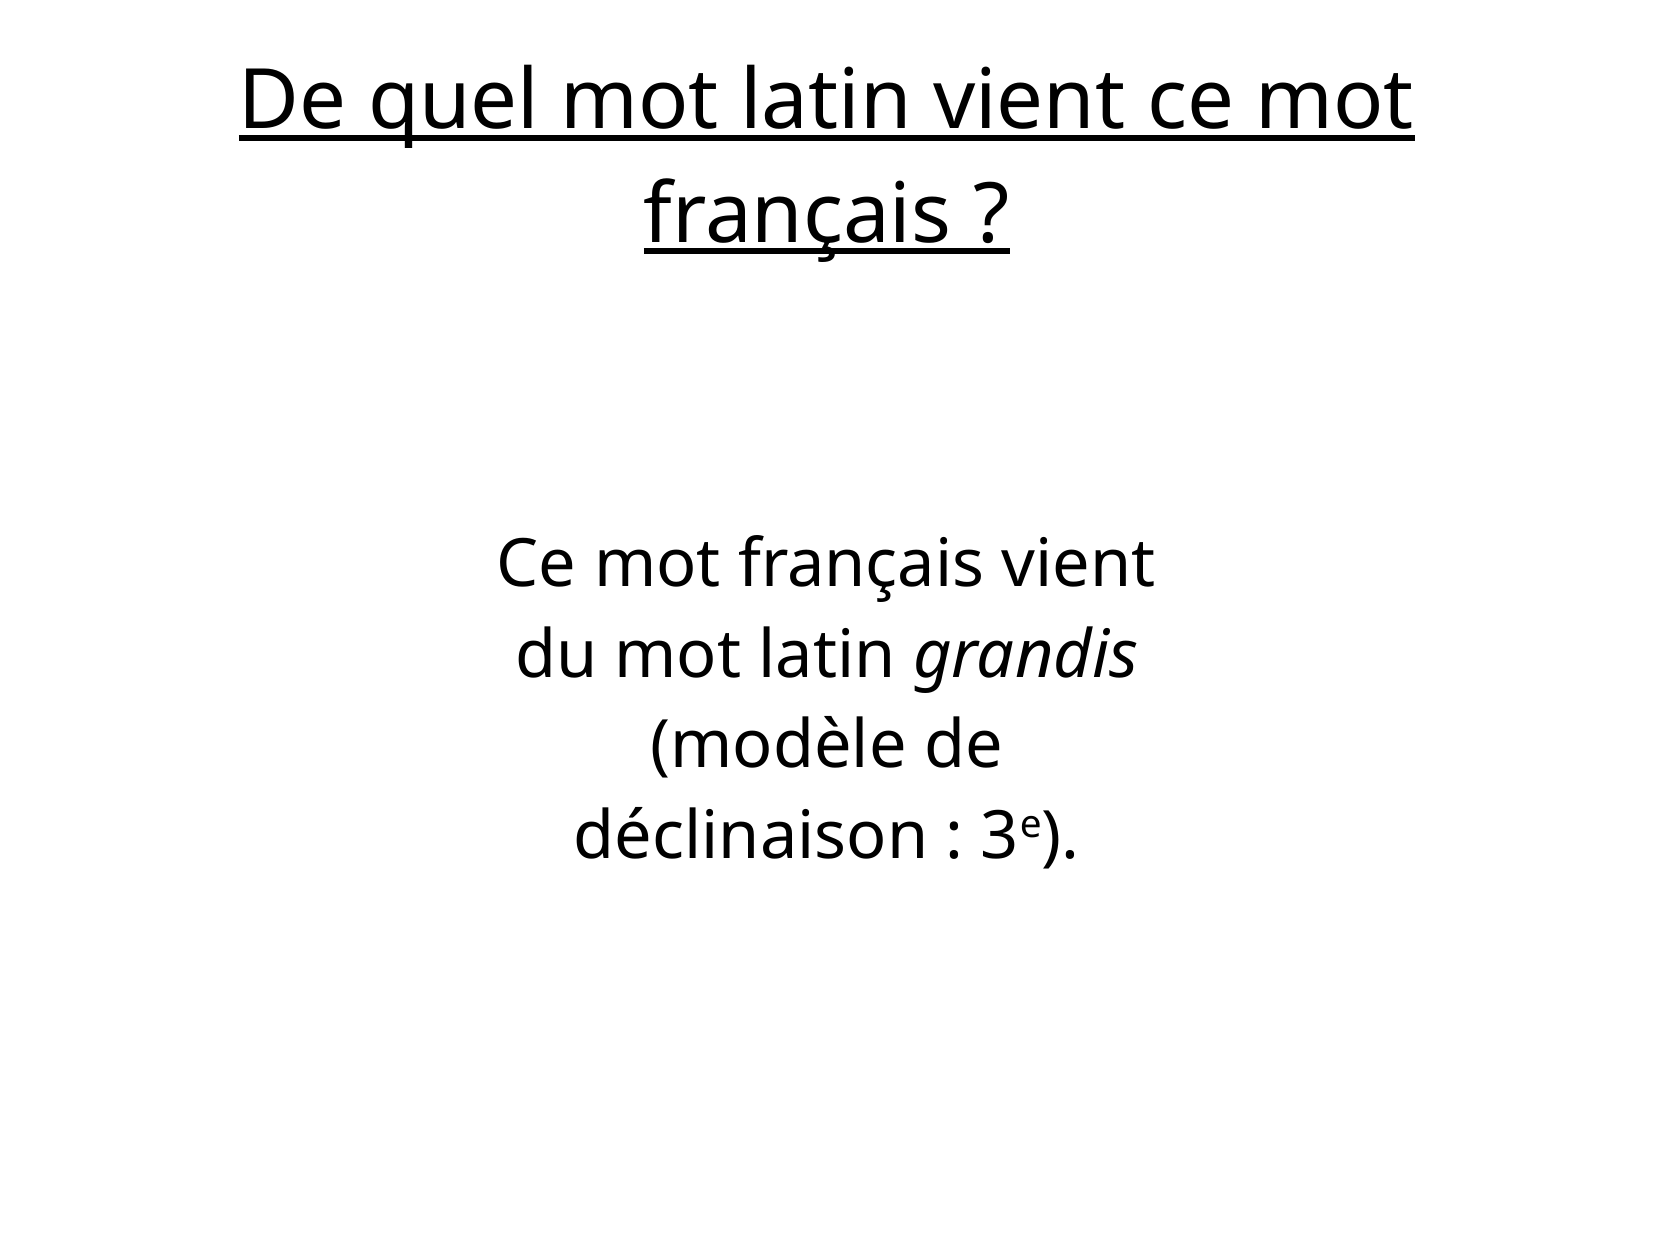

# De quel mot latin vient ce mot français ?
Ce mot français vient du mot latin grandis (modèle de déclinaison : 3e).